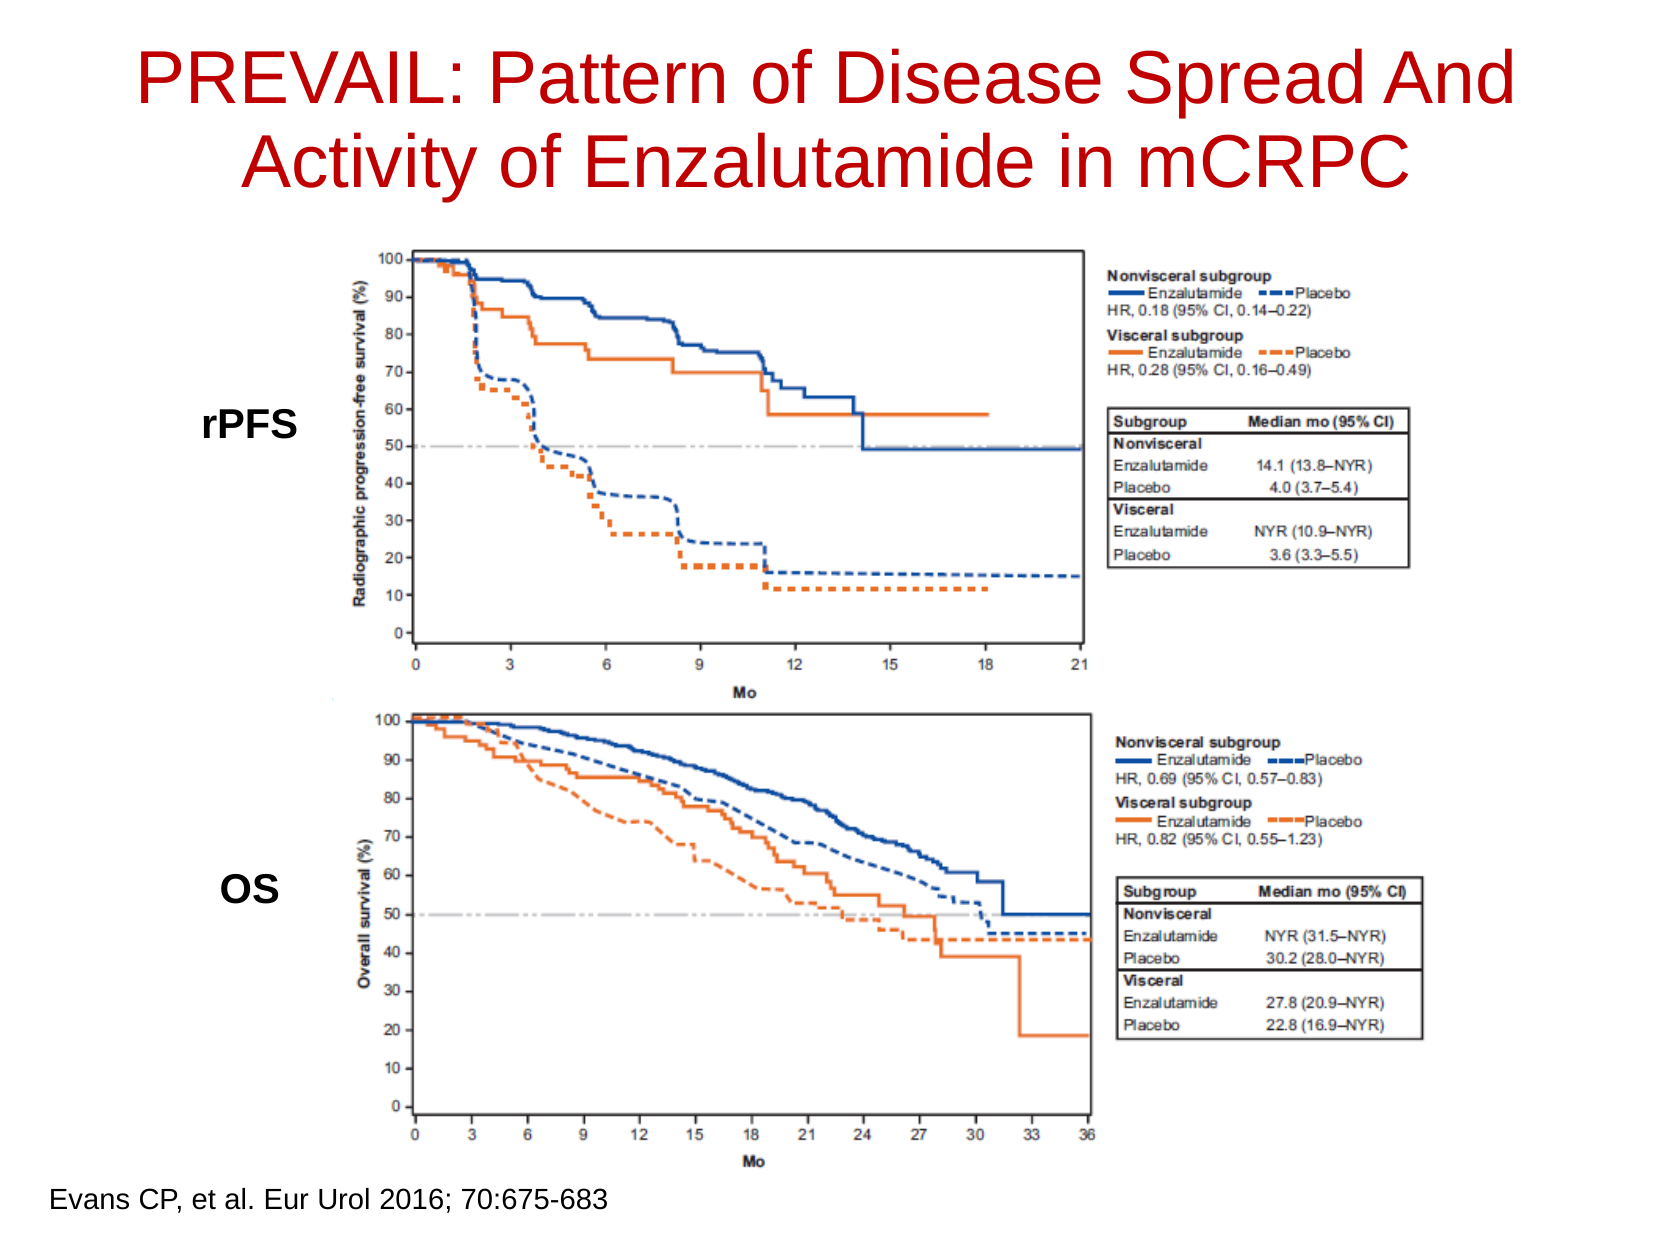

PREVAIL: Pattern of Disease Spread And Activity of Enzalutamide in mCRPC
rPFS
OS
Evans CP, et al. Eur Urol 2016; 70:675-683